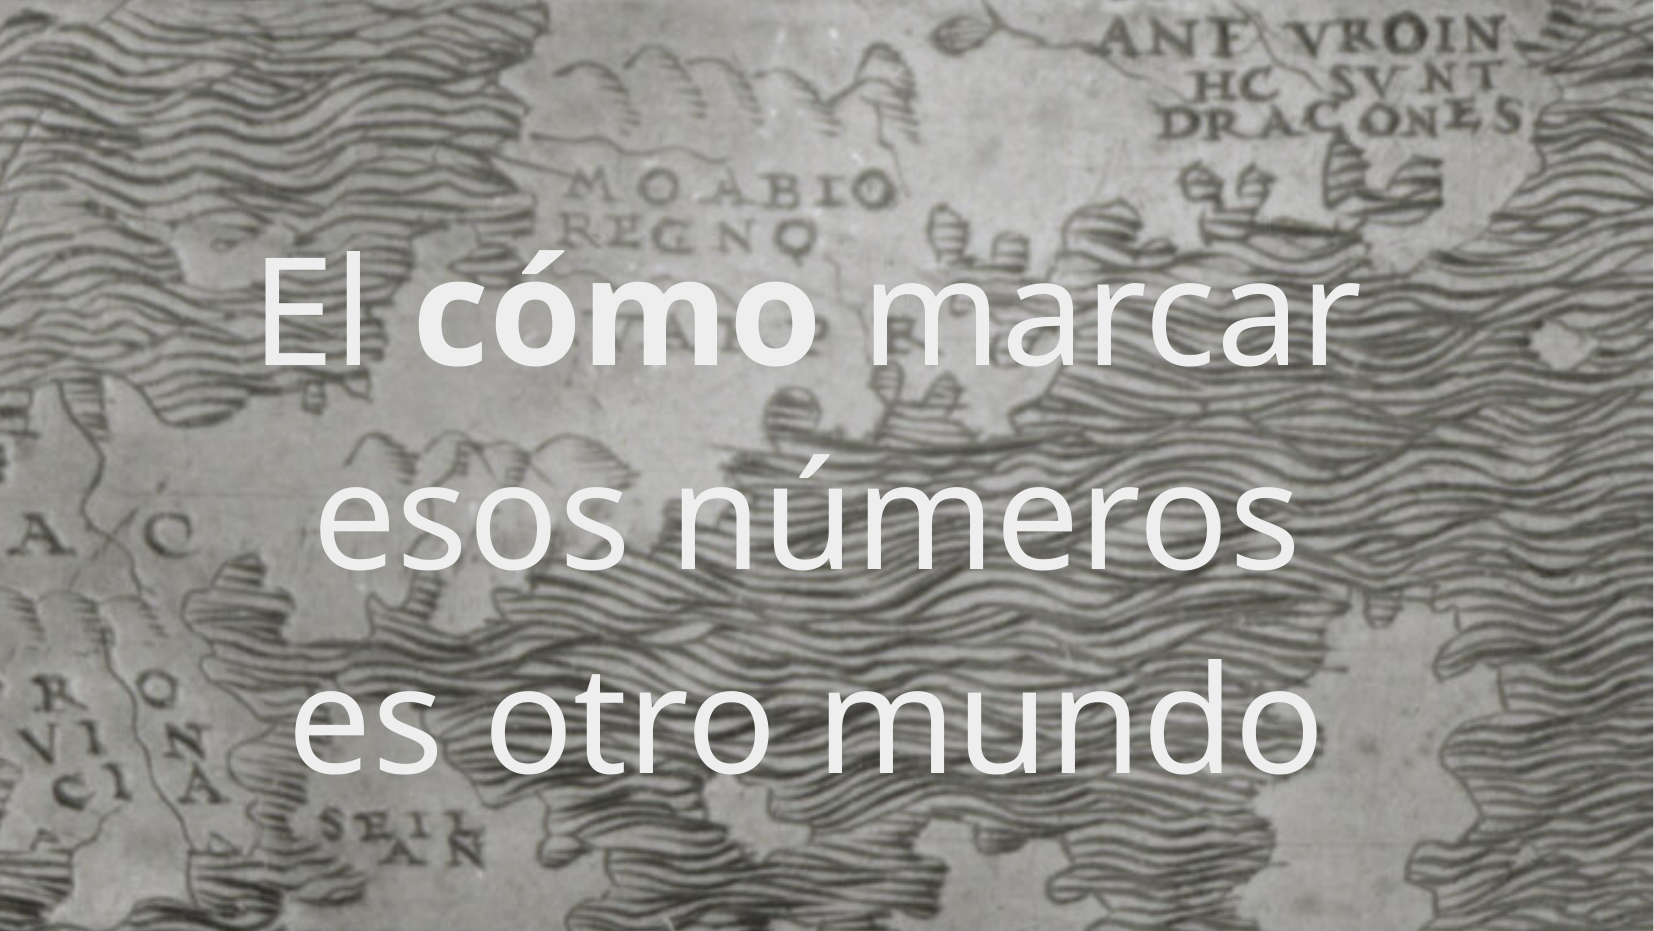

El cómo marcar
esos números
es otro mundo